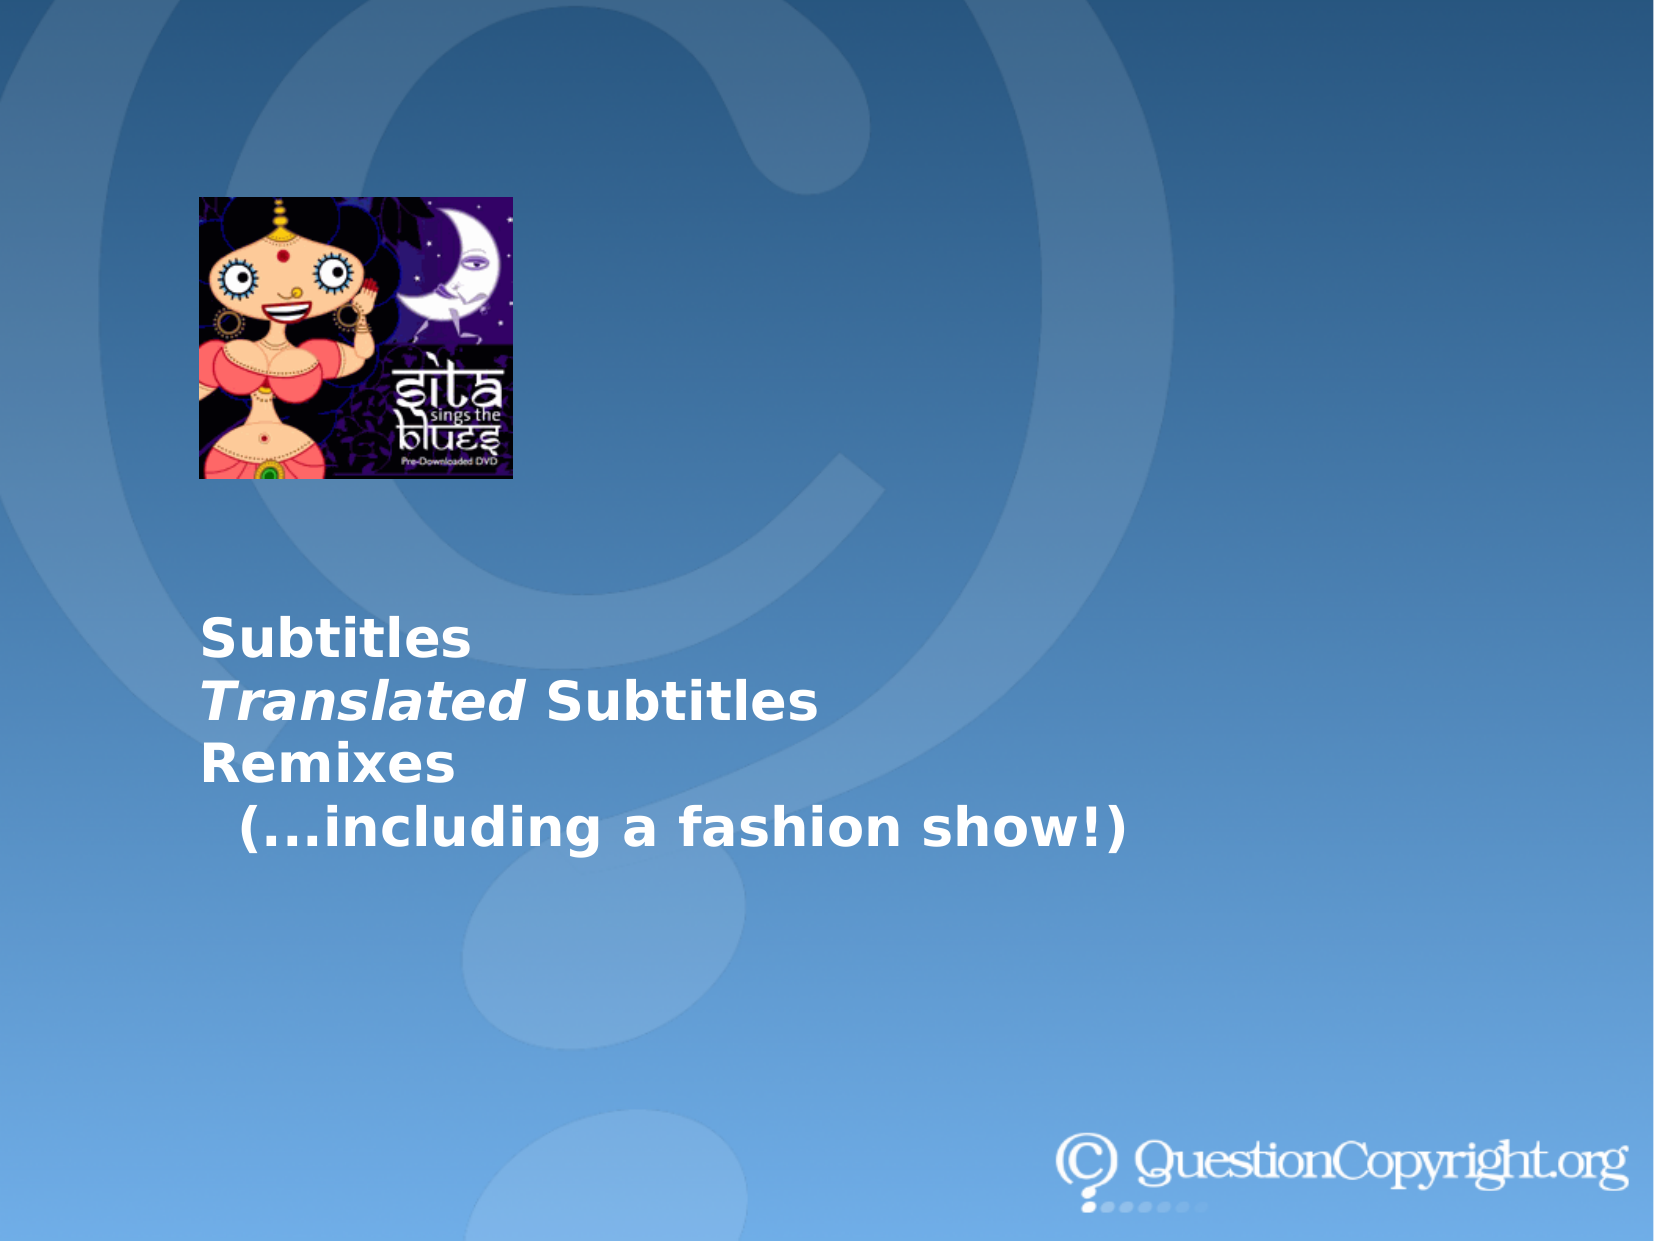

Subtitles
Translated Subtitles
Remixes
 (...including a fashion show!)